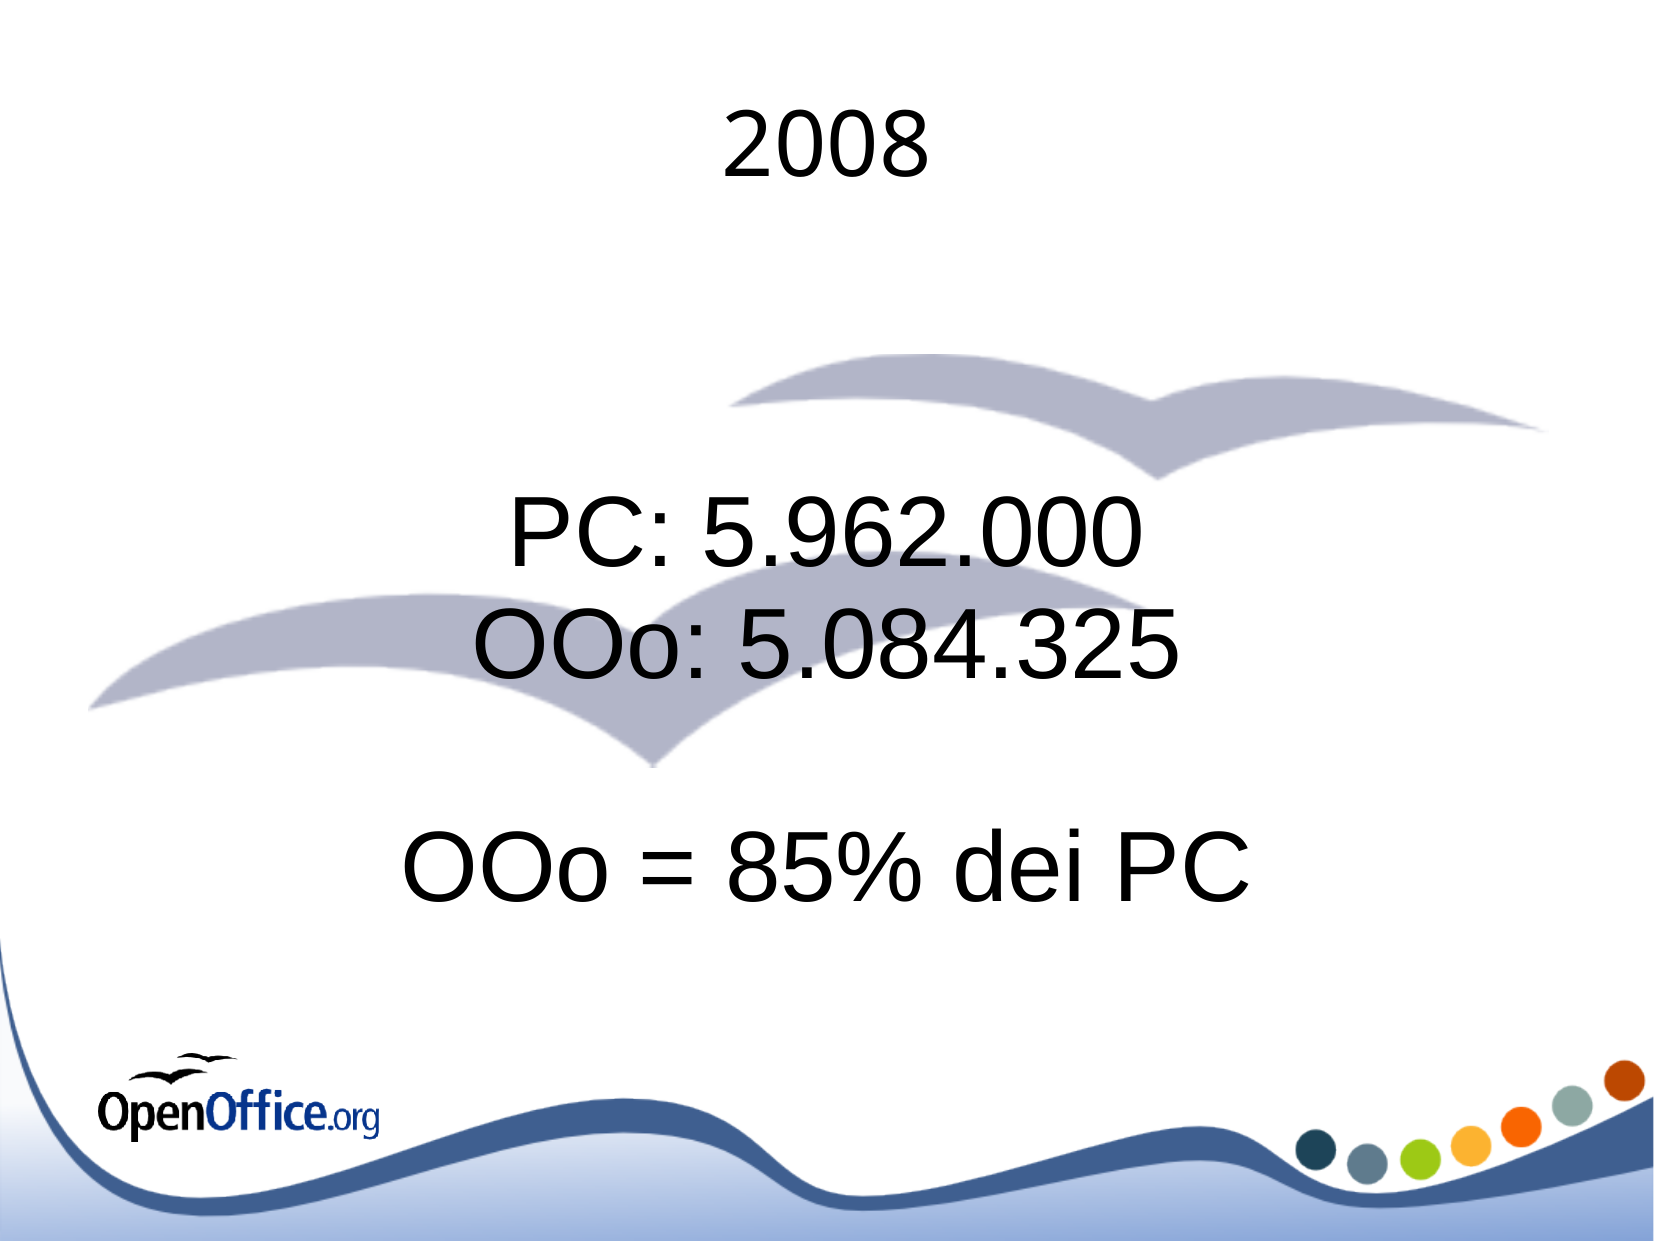

# 2008
PC: 5.962.000
OOo: 5.084.325
OOo = 85% dei PC